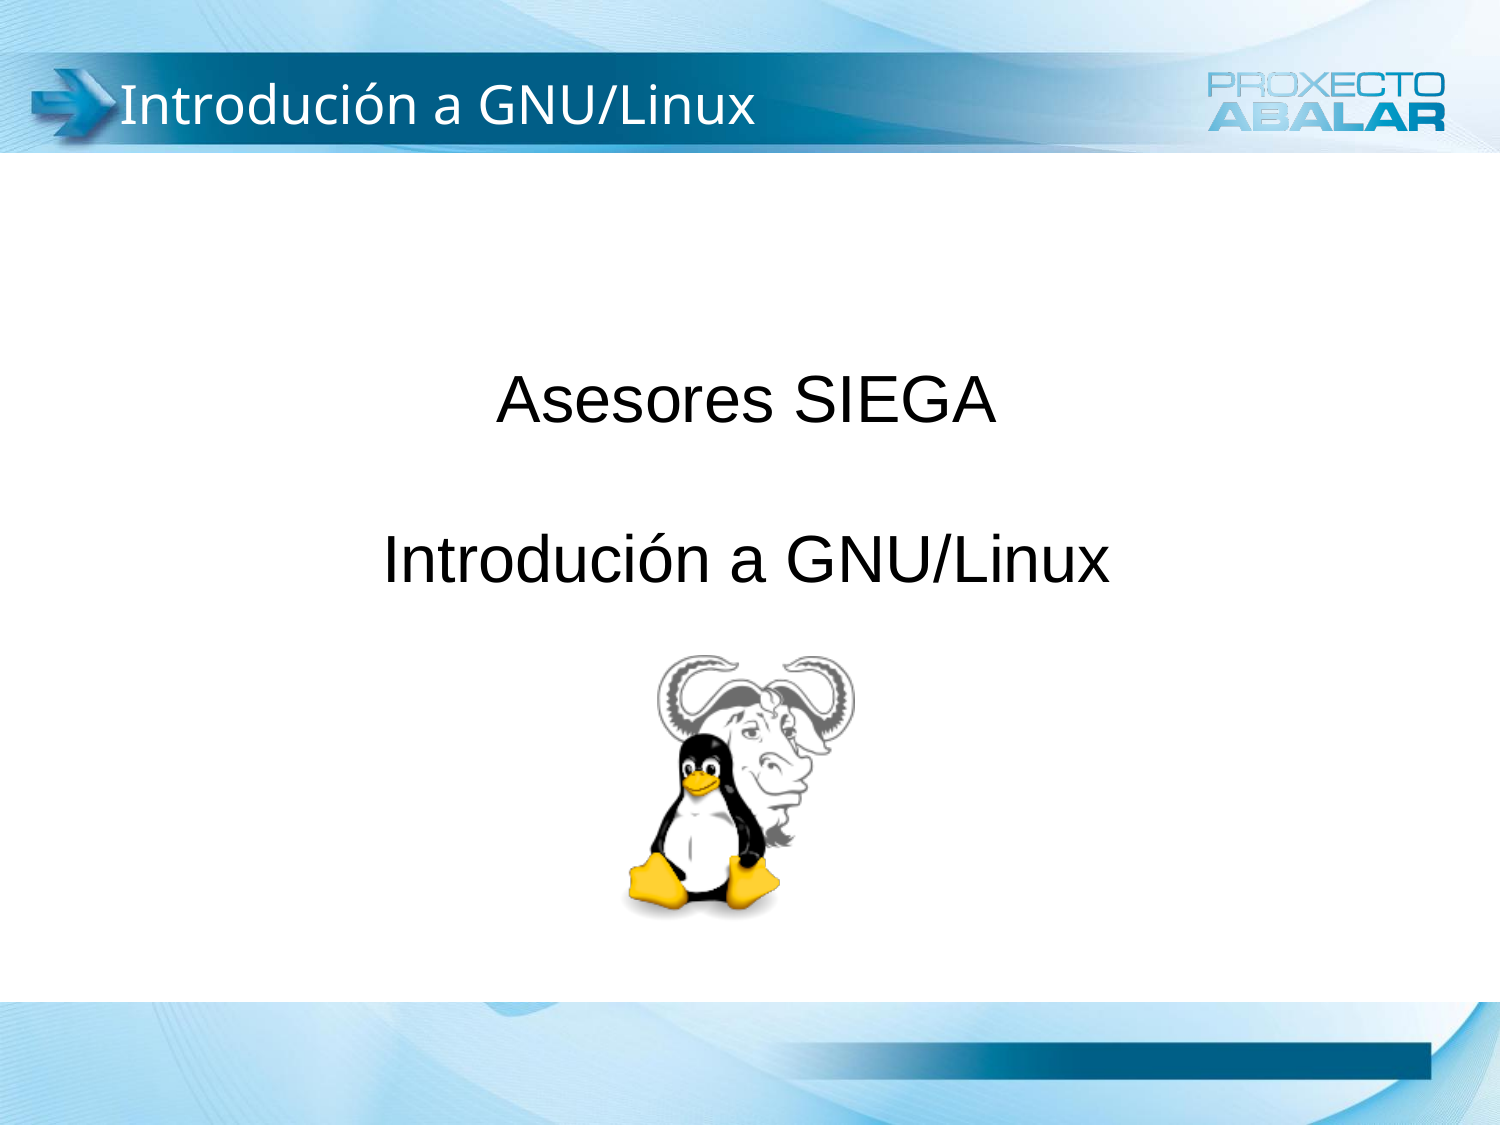

Introdución a GNU/Linux
Asesores SIEGA
Introdución a GNU/Linux